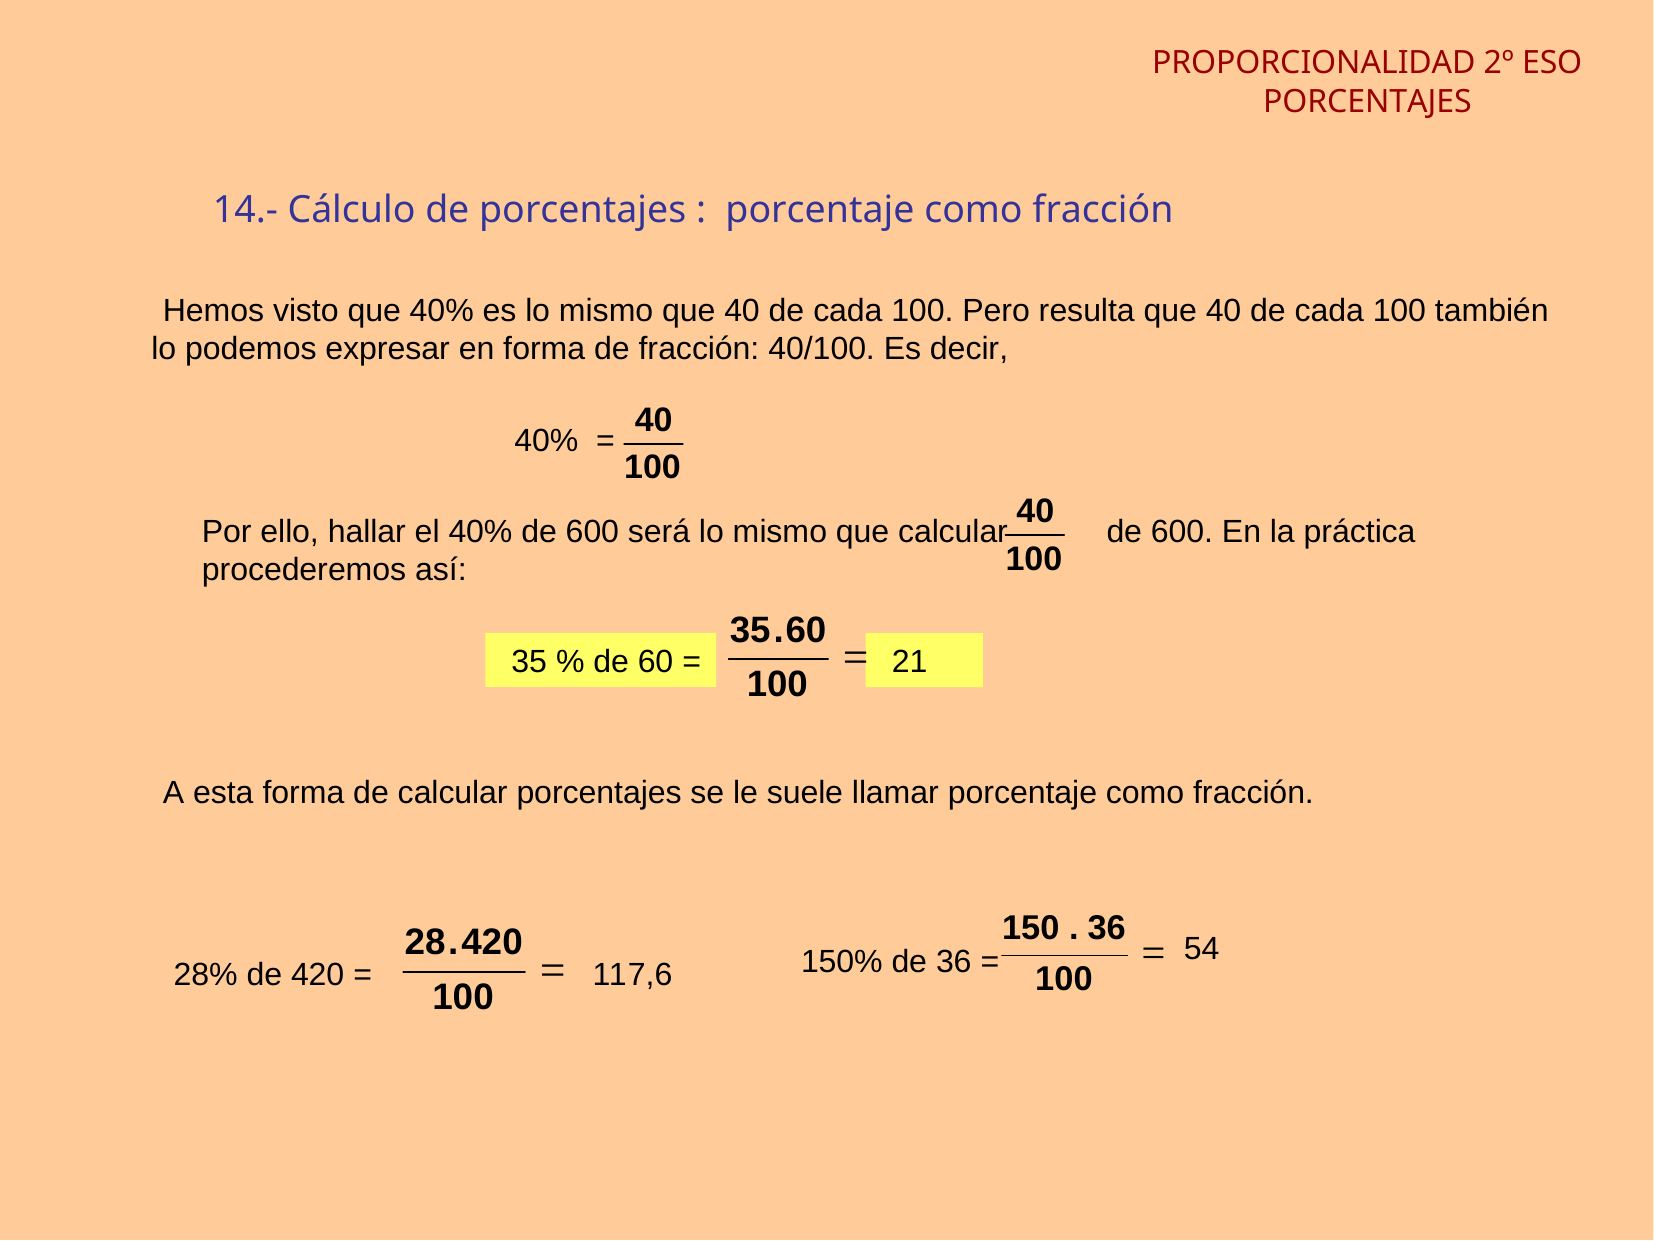

PROPORCIONALIDAD 2º ESO
PORCENTAJES
14.- Cálculo de porcentajes : porcentaje como fracción
Hemos visto que 40% es lo mismo que 40 de cada 100. Pero resulta que 40 de cada 100 también lo podemos expresar en forma de fracción: 40/100. Es decir,
40% =
Por ello, hallar el 40% de 600 será lo mismo que calcular de 600. En la práctica
procederemos así:
35 % de 60 =
21
A esta forma de calcular porcentajes se le suele llamar porcentaje como fracción.
54
150% de 36 =
28% de 420 =
117,6